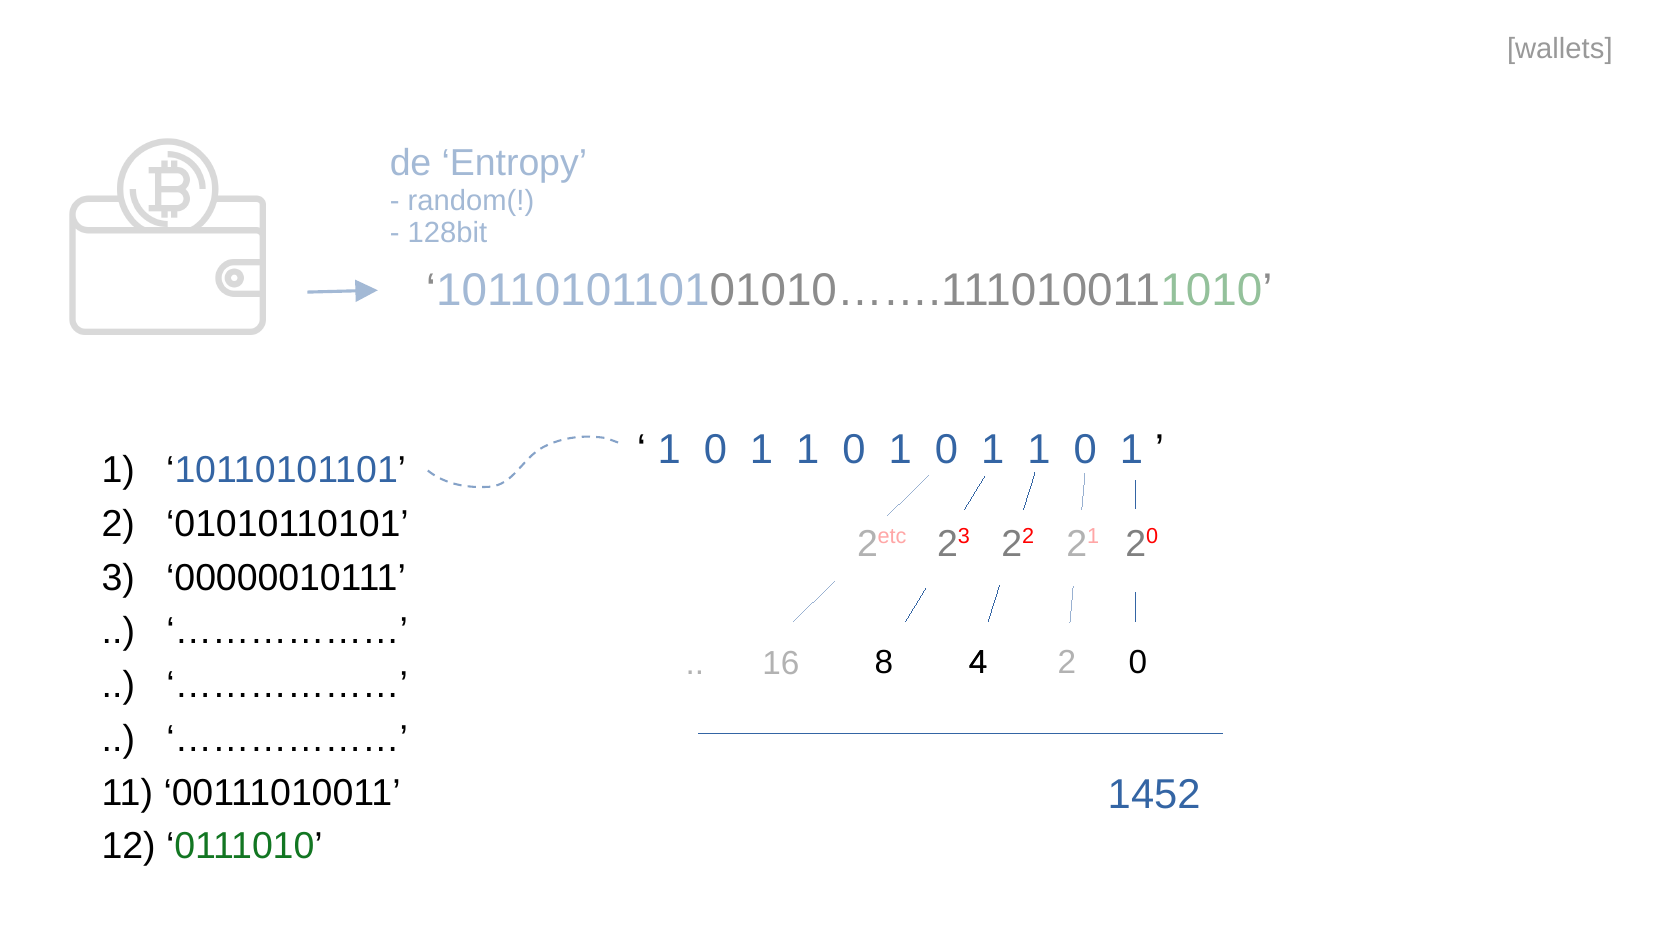

[wallets]
de ‘Entropy’
- random(!)
- 128bit
‘1011010110101010…….1110100111010’
‘ 1 0 1 1 0 1 0 1 1 0 1 ’
1) ‘10110101101’
2) ‘01010110101’
3) ‘00000010111’
..) ‘………………’
..) ‘………………’
..) ‘………………’
11) ‘00111010011’
12) ‘0111010’
2etc
23
22
21
20
0
2
4
8
4
16
..
1452